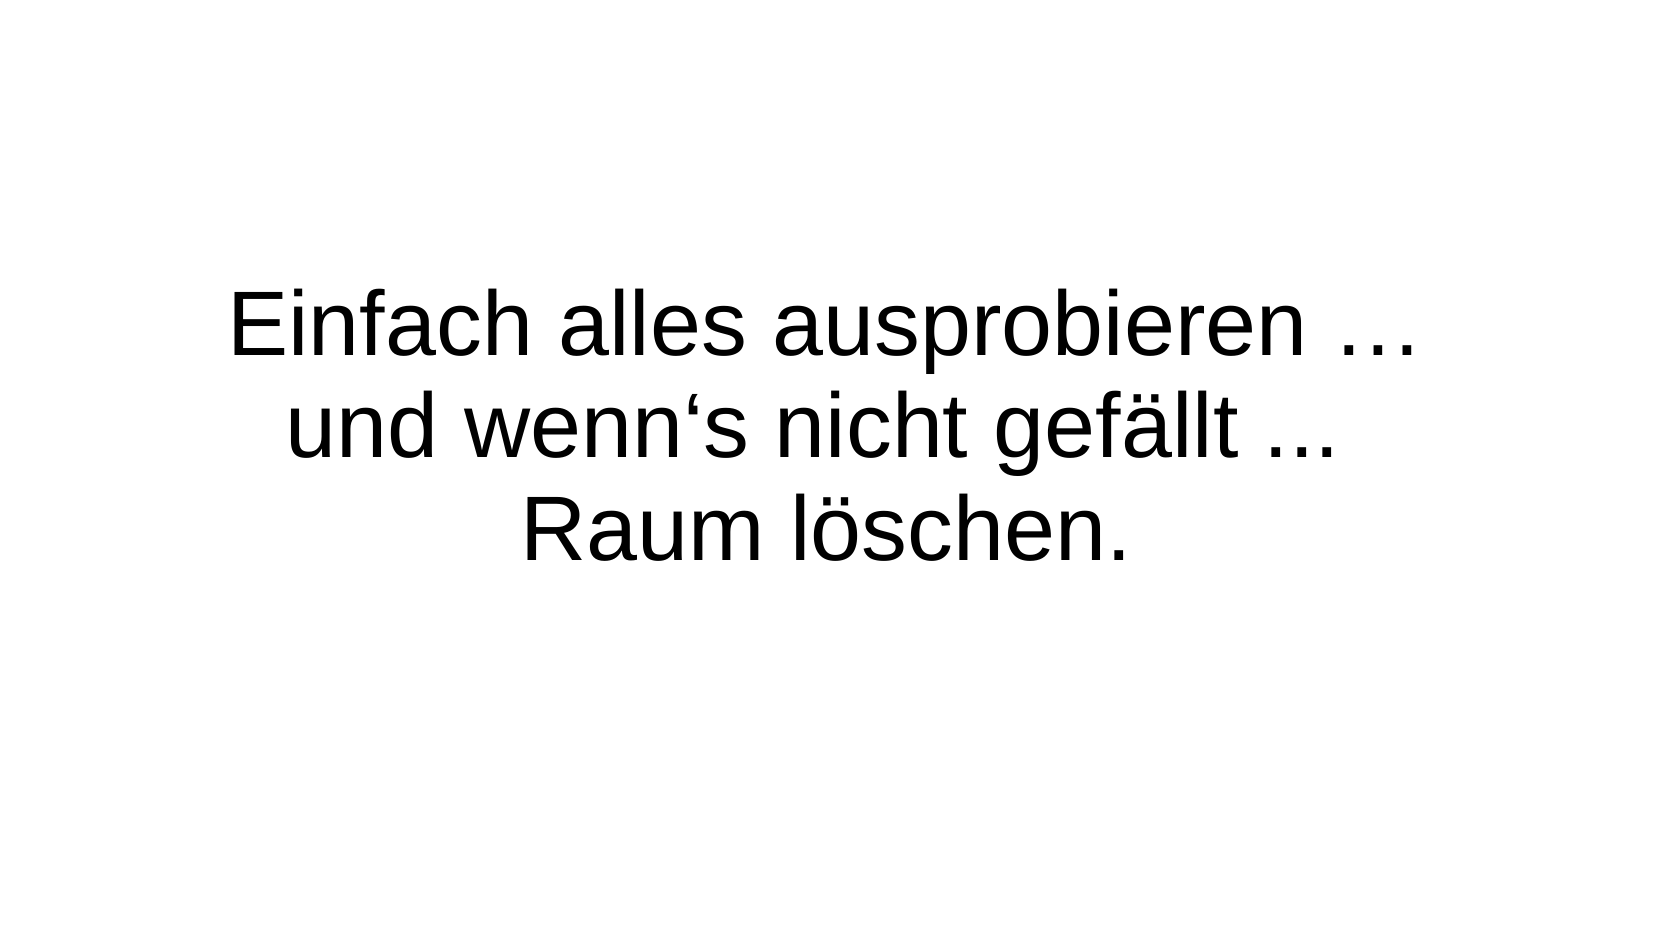

# Einfach alles ausprobieren … und wenn‘s nicht gefällt ... Raum löschen.